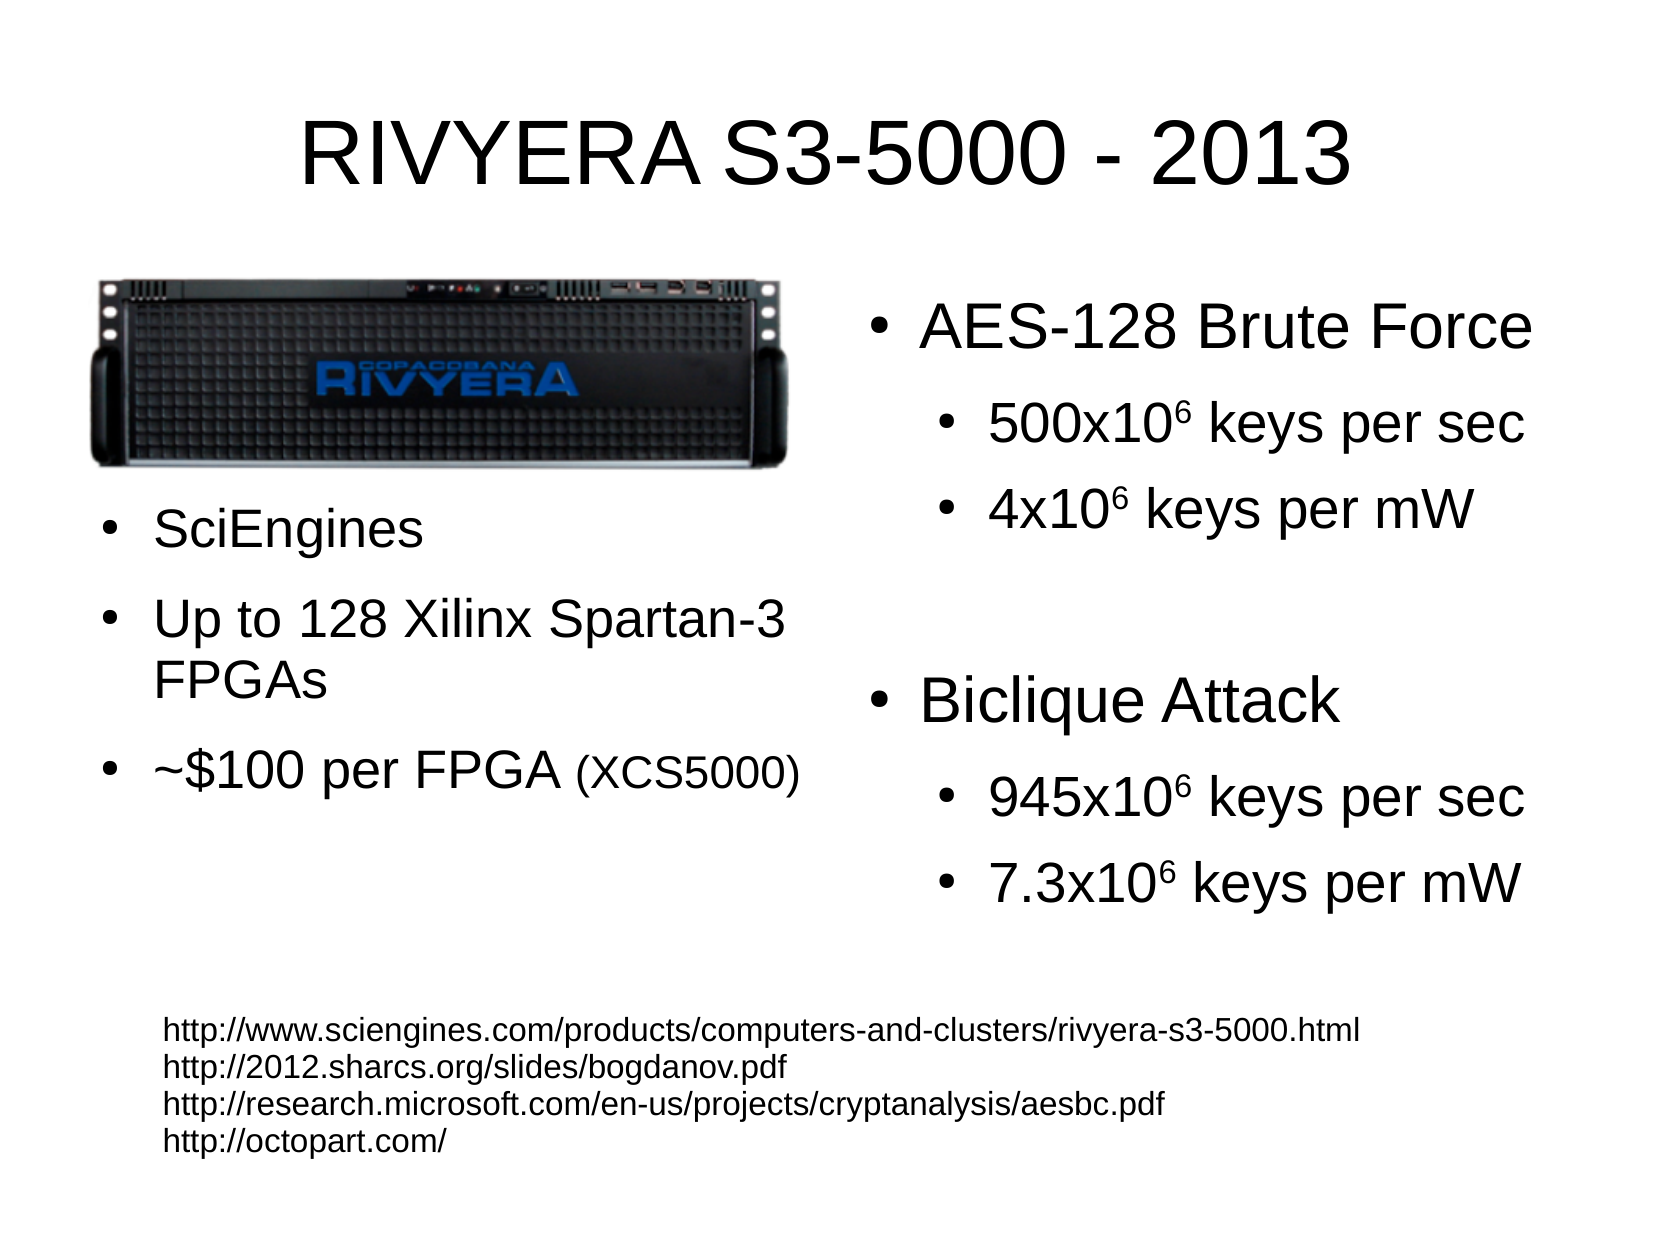

# RIVYERA S3-5000 - 2013
SciEngines
Up to 128 Xilinx Spartan-3 FPGAs
~$100 per FPGA (XCS5000)
AES-128 Brute Force
500x106 keys per sec
4x106 keys per mW
Biclique Attack
945x106 keys per sec
7.3x106 keys per mW
http://www.sciengines.com/products/computers-and-clusters/rivyera-s3-5000.html
http://2012.sharcs.org/slides/bogdanov.pdf
http://research.microsoft.com/en-us/projects/cryptanalysis/aesbc.pdf
http://octopart.com/